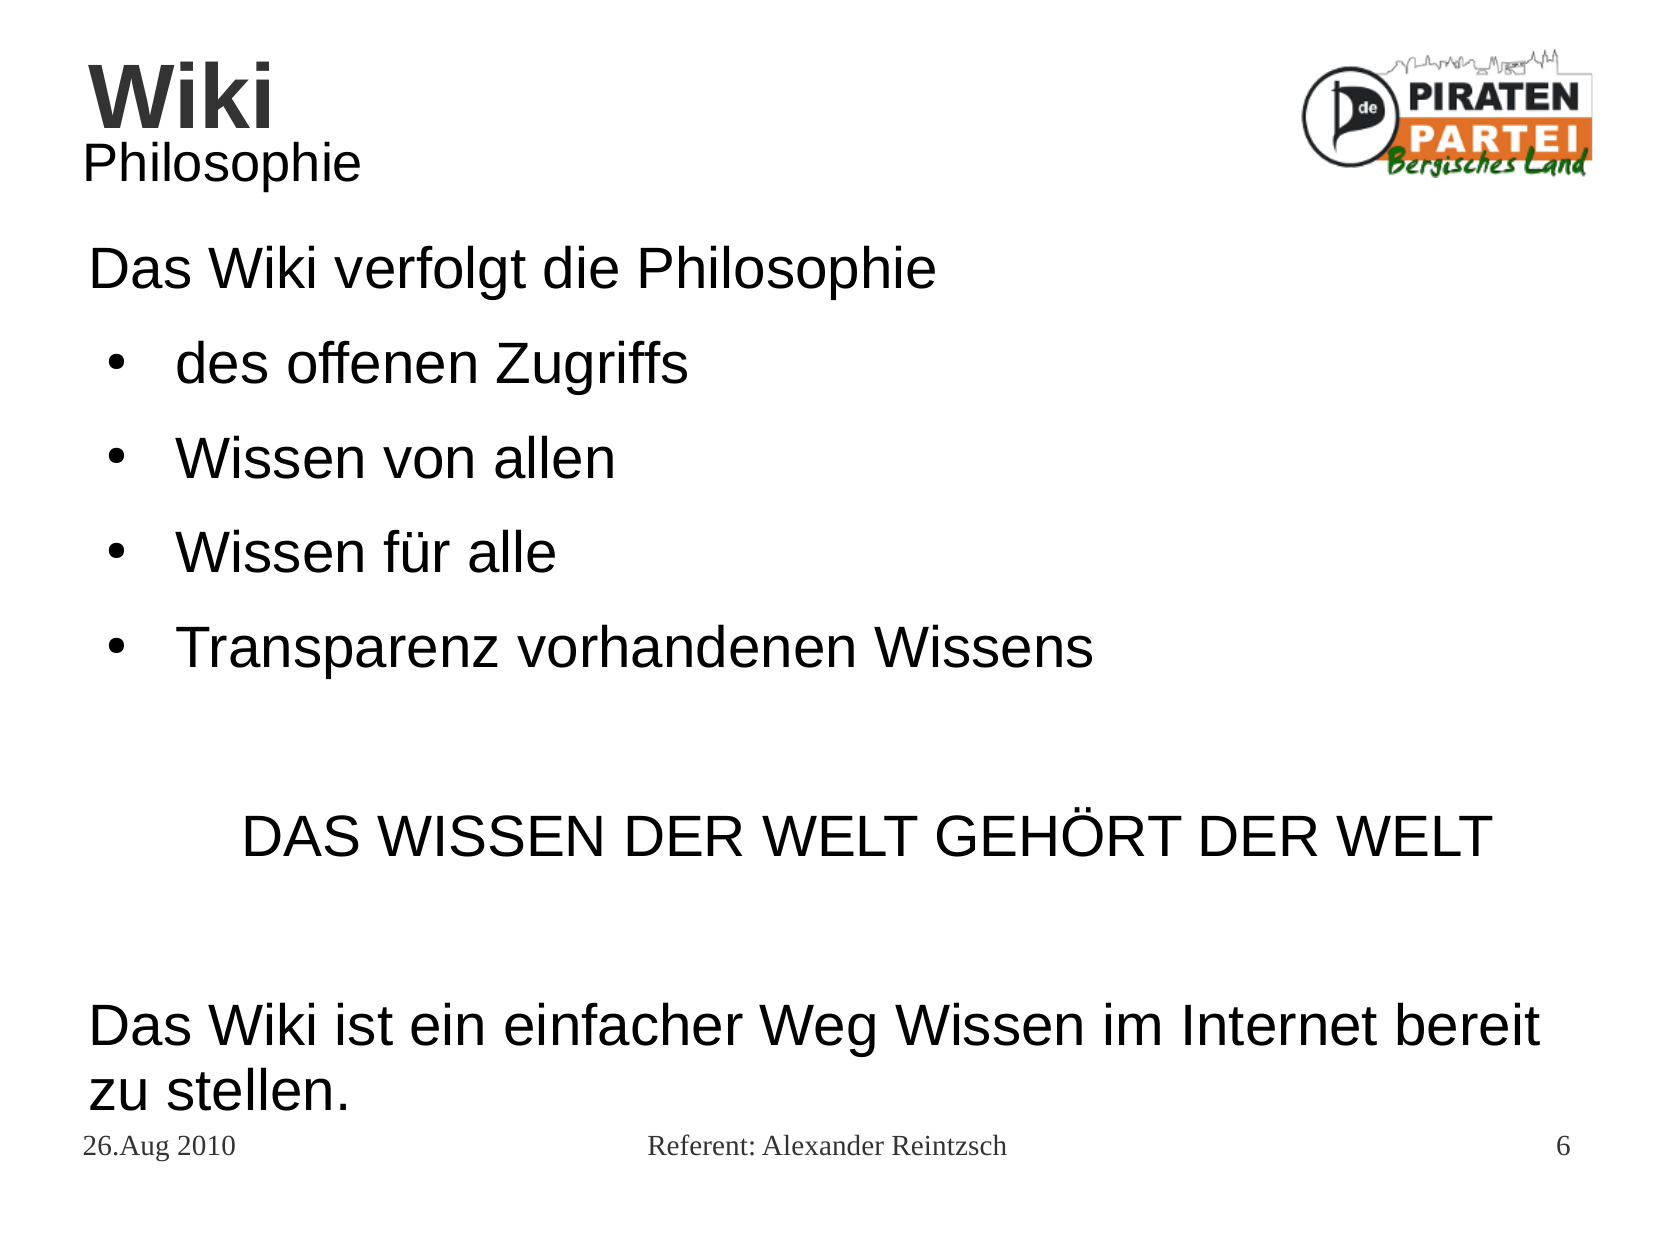

# Philosophie
Das Wiki verfolgt die Philosophie
 des offenen Zugriffs
 Wissen von allen
 Wissen für alle
 Transparenz vorhandenen Wissens
DAS WISSEN DER WELT GEHÖRT DER WELT
Das Wiki ist ein einfacher Weg Wissen im Internet bereit zu stellen.
6